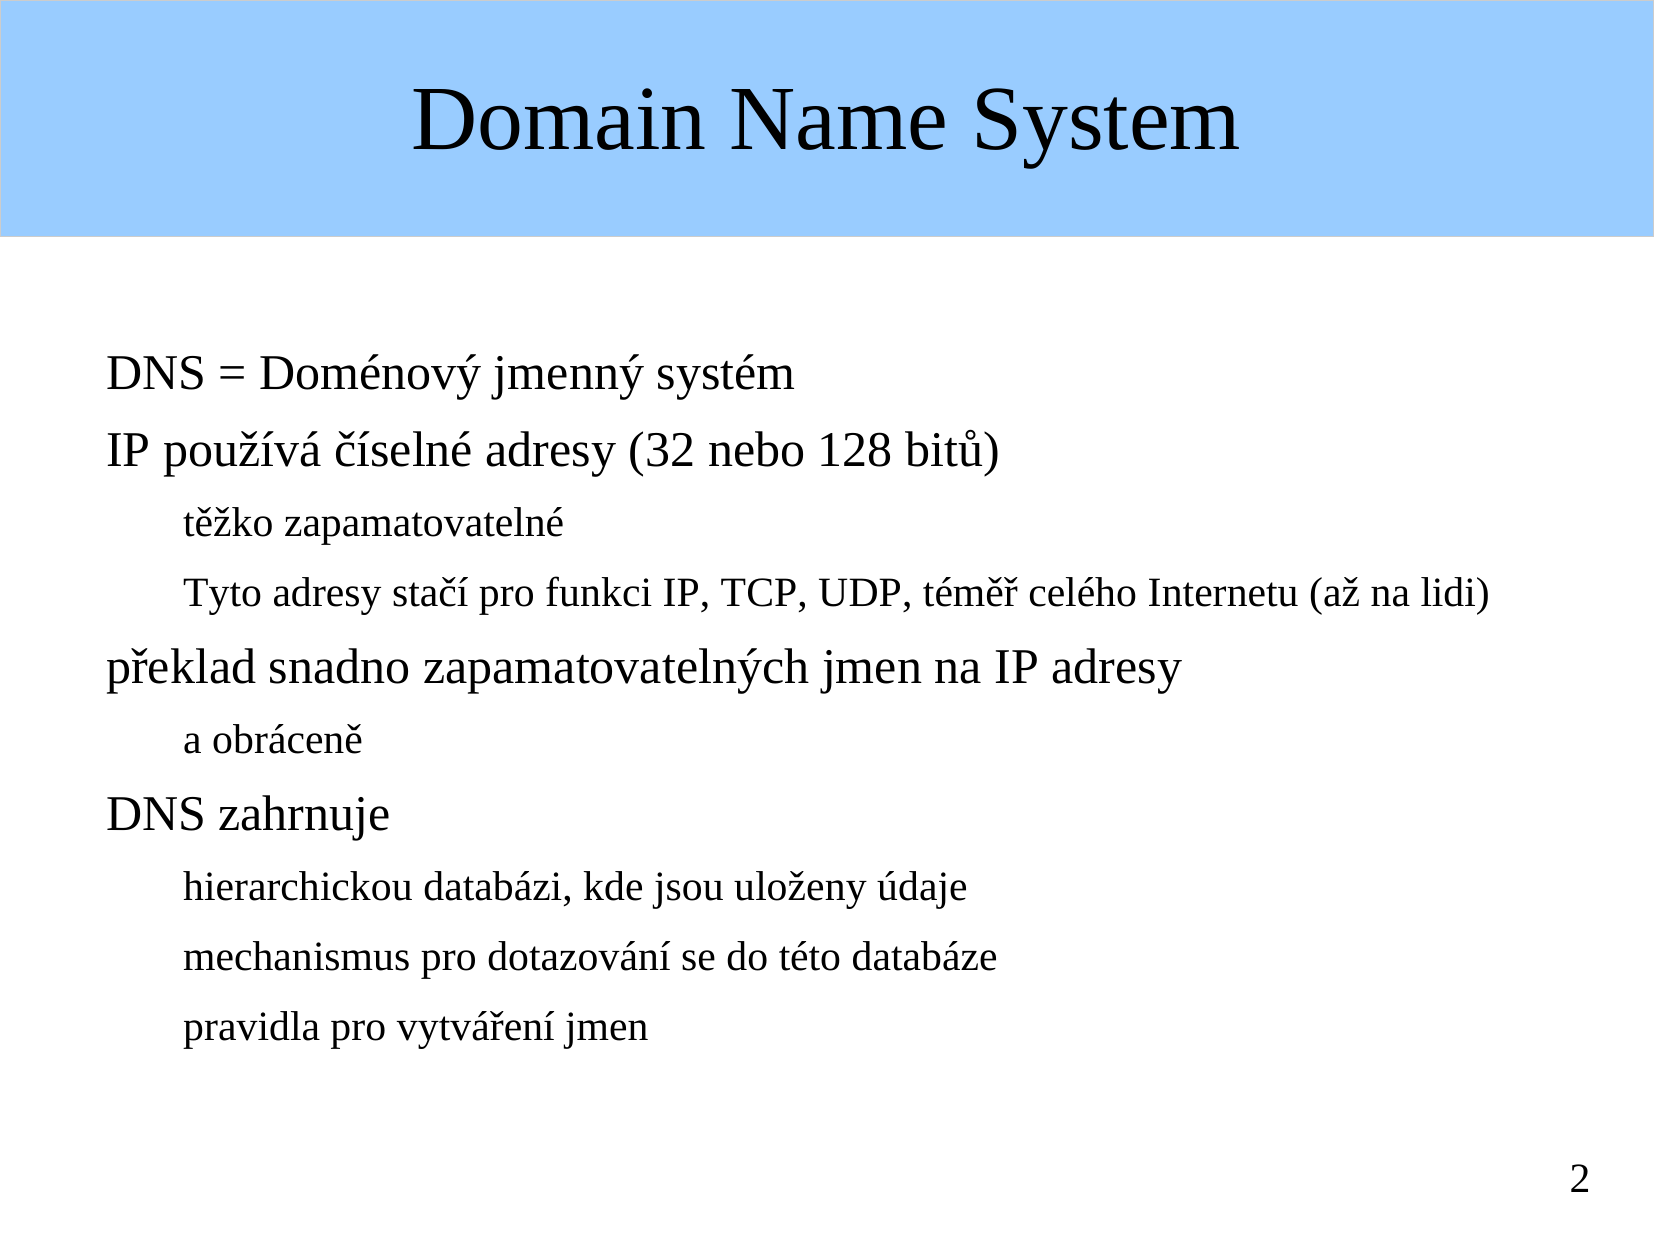

Domain Name System
# DNS = Doménový jmenný systém
IP používá číselné adresy (32 nebo 128 bitů)
těžko zapamatovatelné
Tyto adresy stačí pro funkci IP, TCP, UDP, téměř celého Internetu (až na lidi)
překlad snadno zapamatovatelných jmen na IP adresy
a obráceně
DNS zahrnuje
hierarchickou databázi, kde jsou uloženy údaje
mechanismus pro dotazování se do této databáze
pravidla pro vytváření jmen